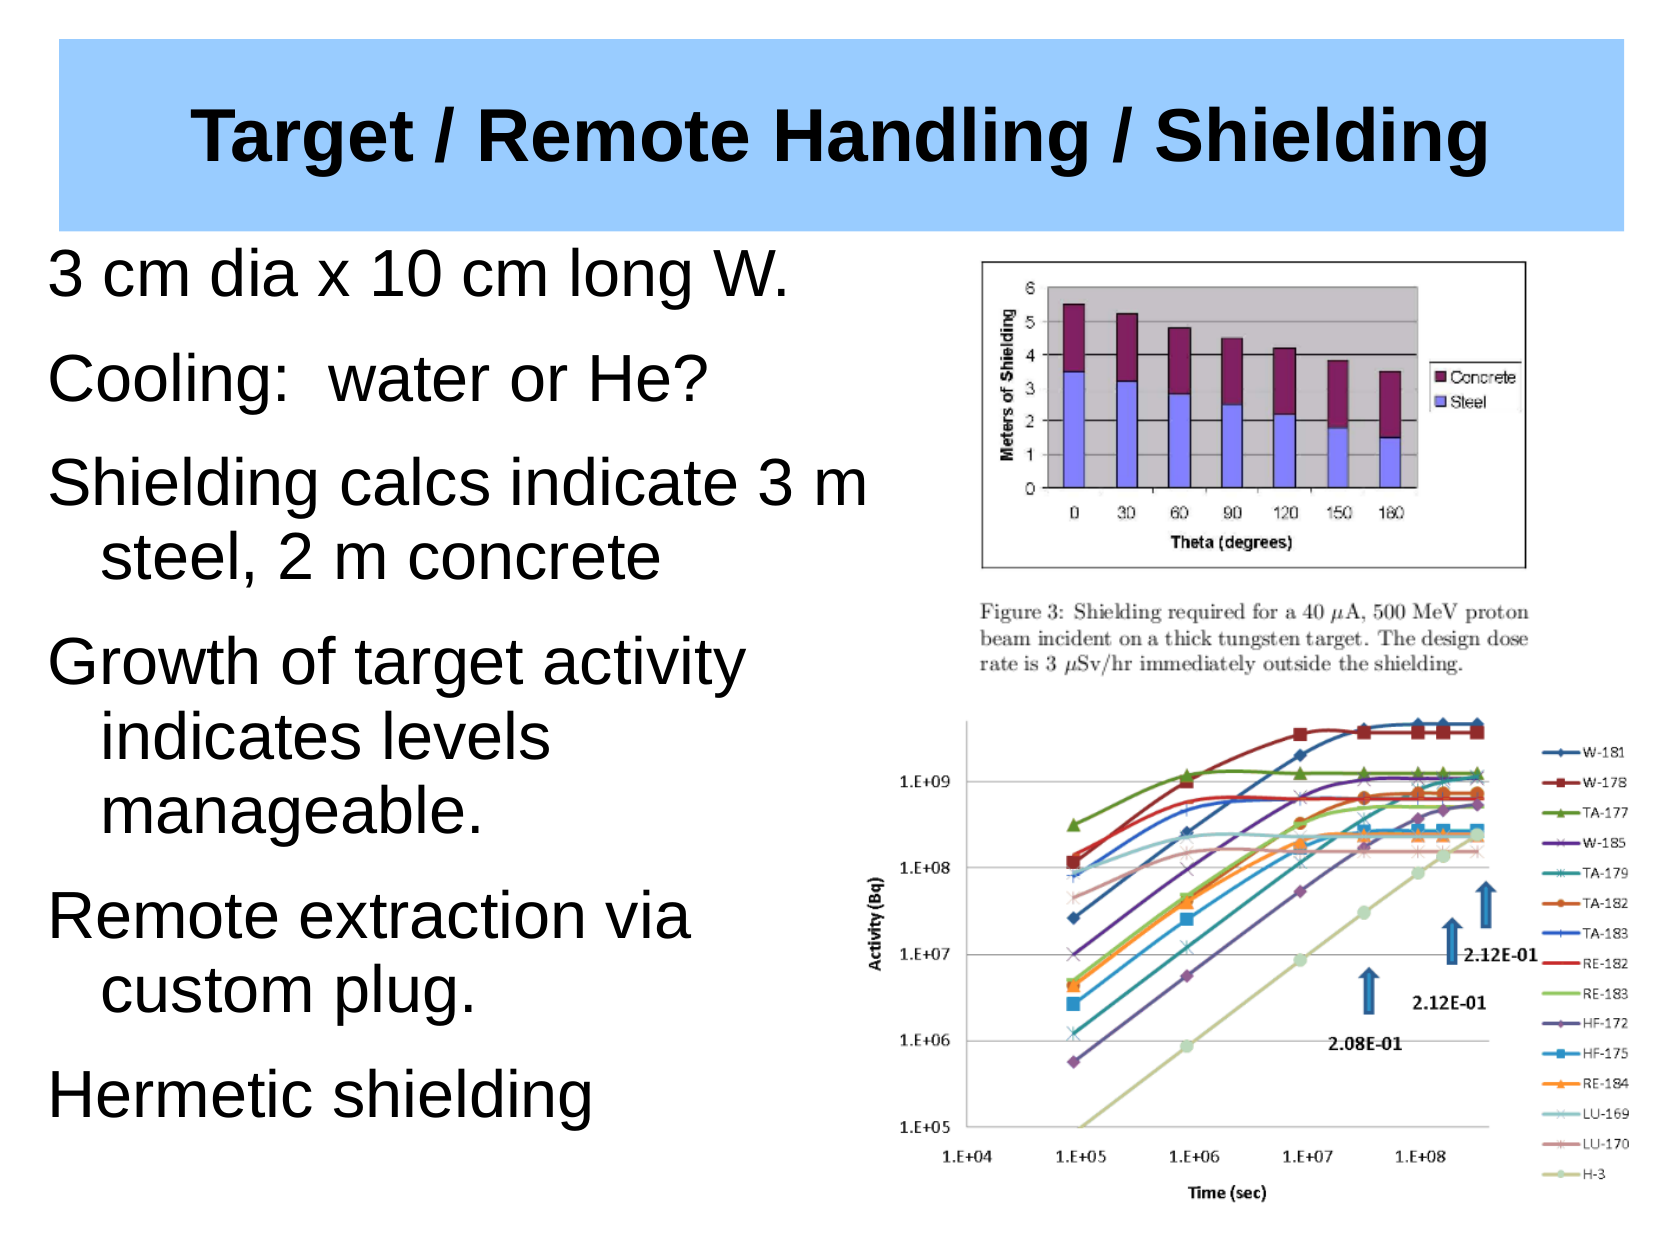

# Target / Remote Handling / Shielding
3 cm dia x 10 cm long W.
Cooling: water or He?
Shielding calcs indicate 3 m steel, 2 m concrete
Growth of target activity indicates levels manageable.
Remote extraction via custom plug.
Hermetic shielding